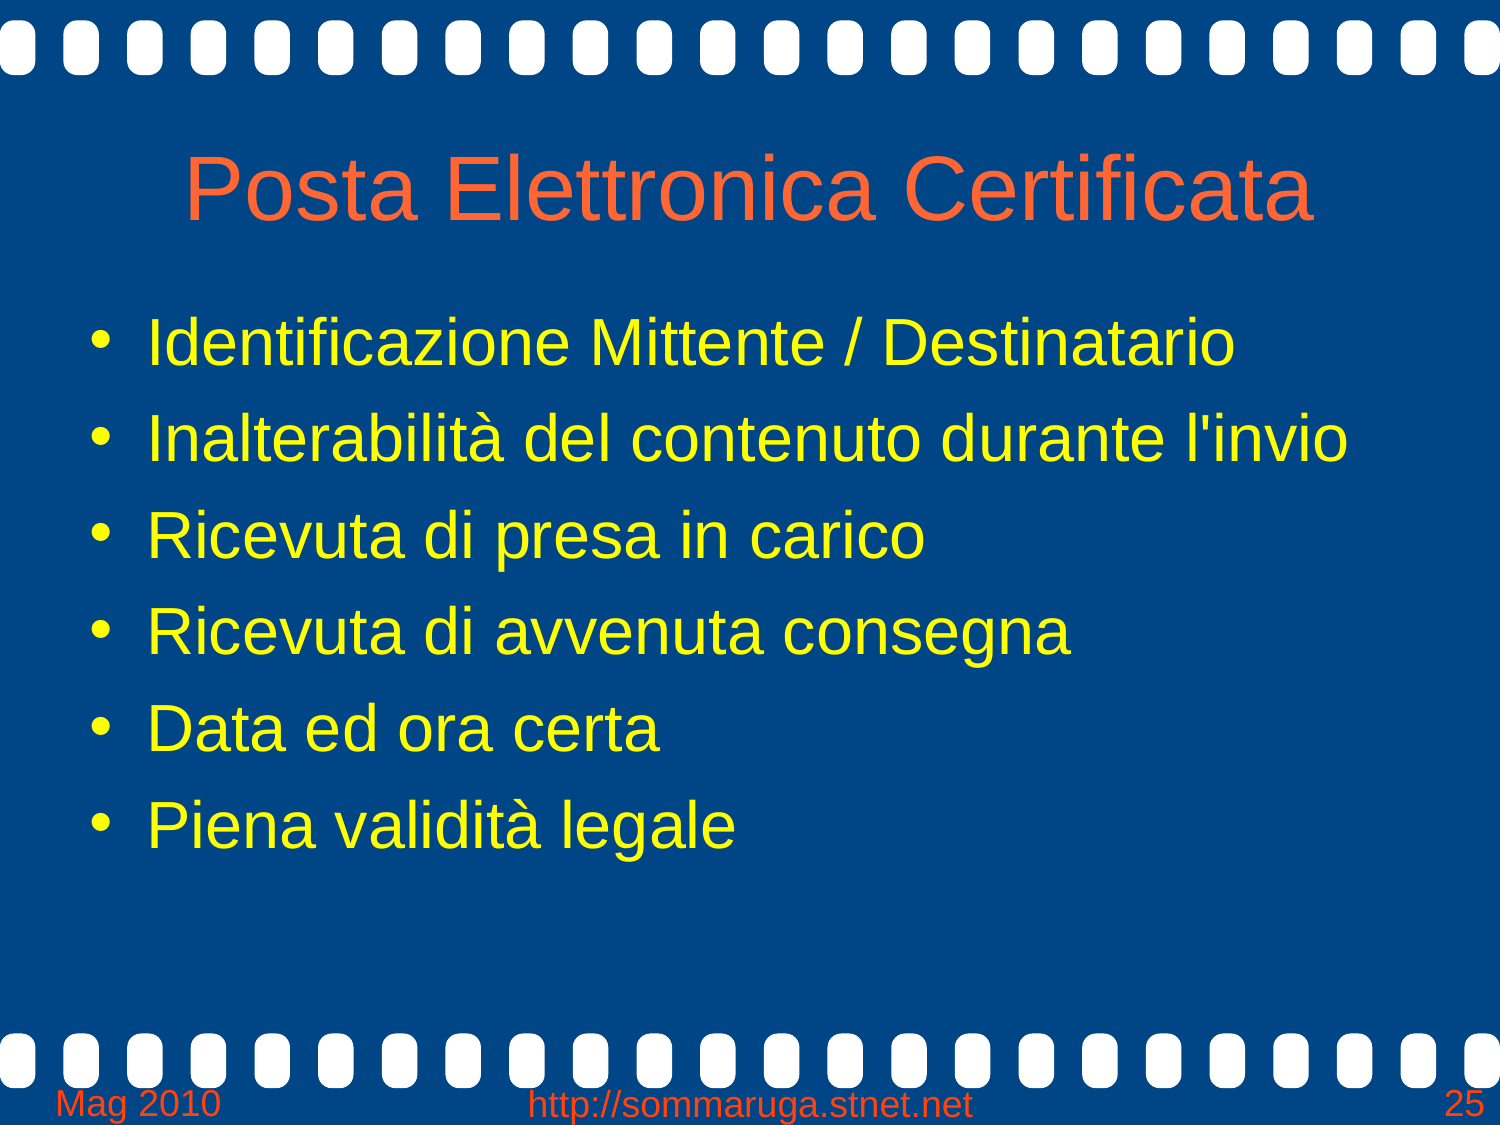

# Posta Elettronica Certificata
Identificazione Mittente / Destinatario
Inalterabilità del contenuto durante l'invio
Ricevuta di presa in carico
Ricevuta di avvenuta consegna
Data ed ora certa
Piena validità legale